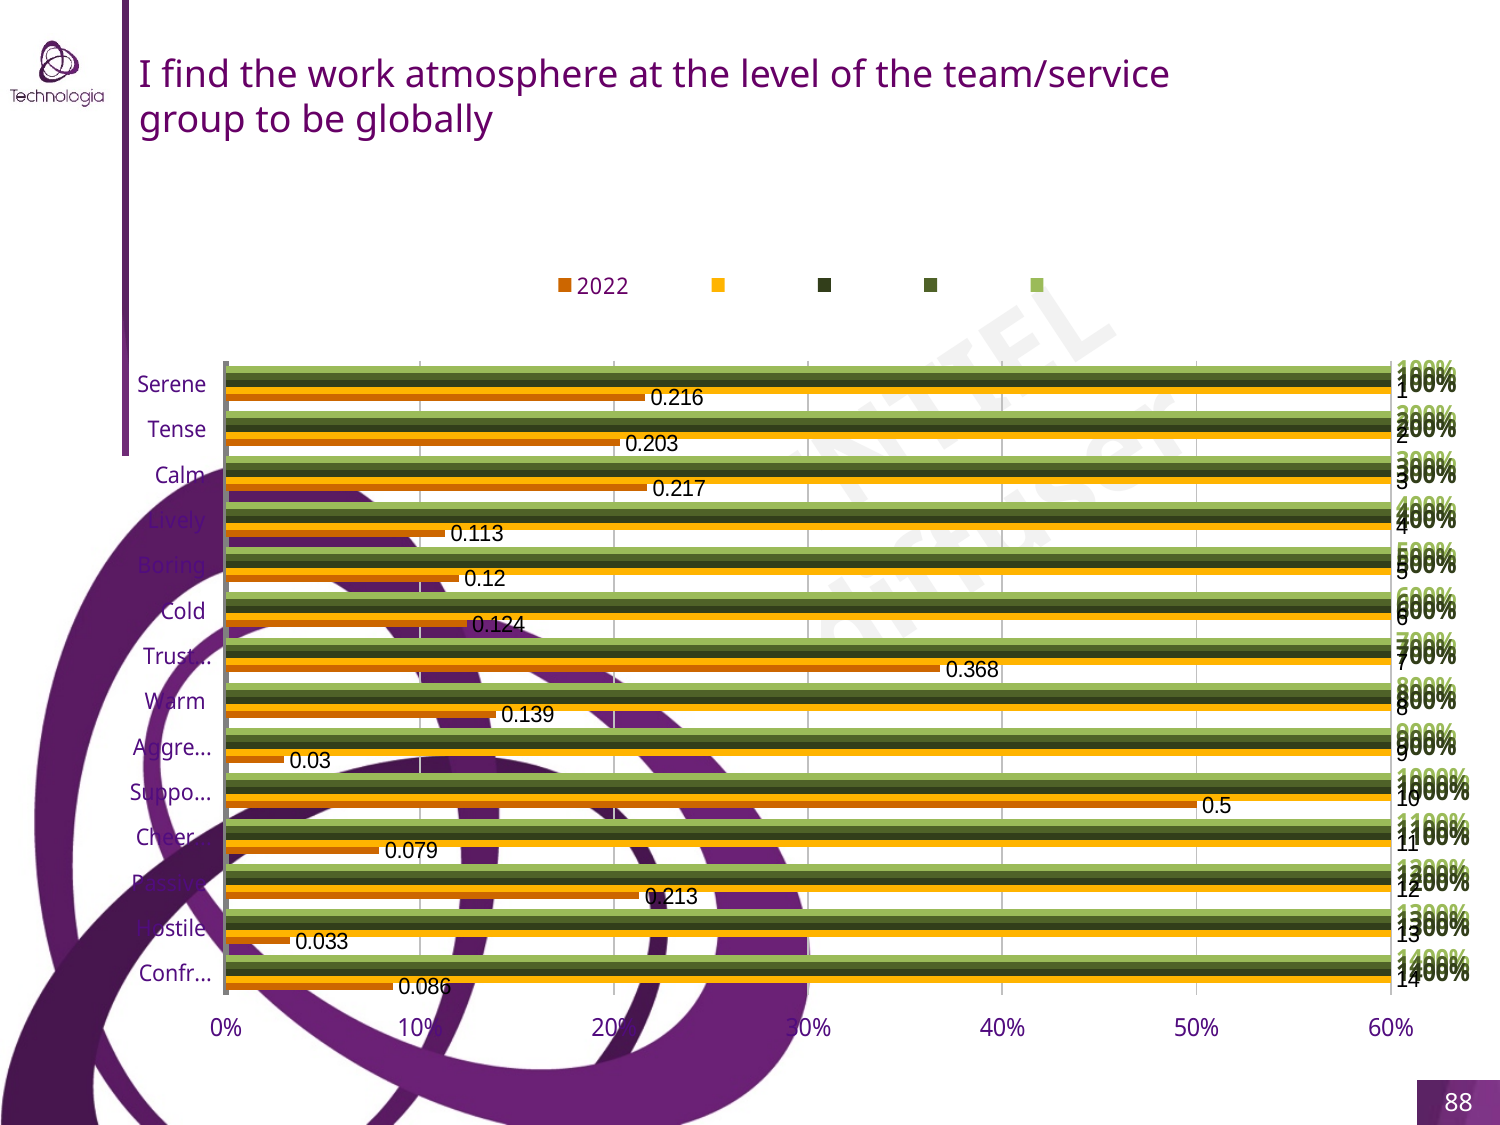

# I find the work atmosphere at the level of the team/service group to be globally
[unsupported chart]